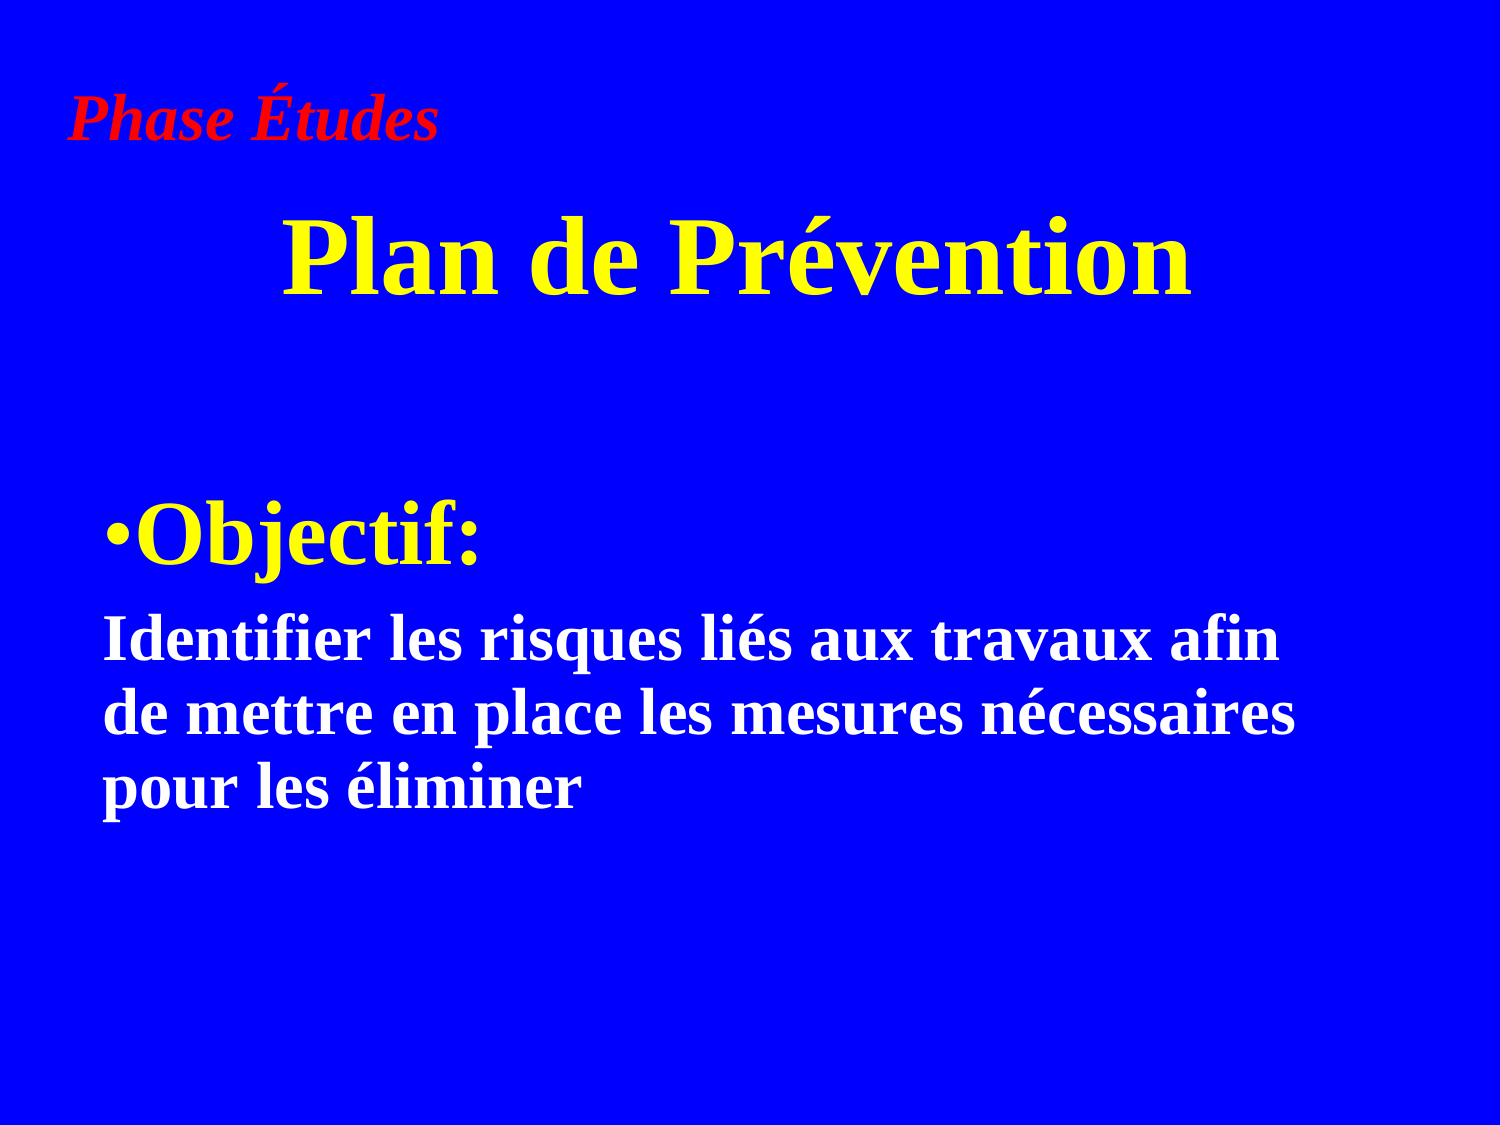

Phase Études
# Plan de Prévention
Objectif:
Identifier les risques liés aux travaux afin de mettre en place les mesures nécessaires pour les éliminer